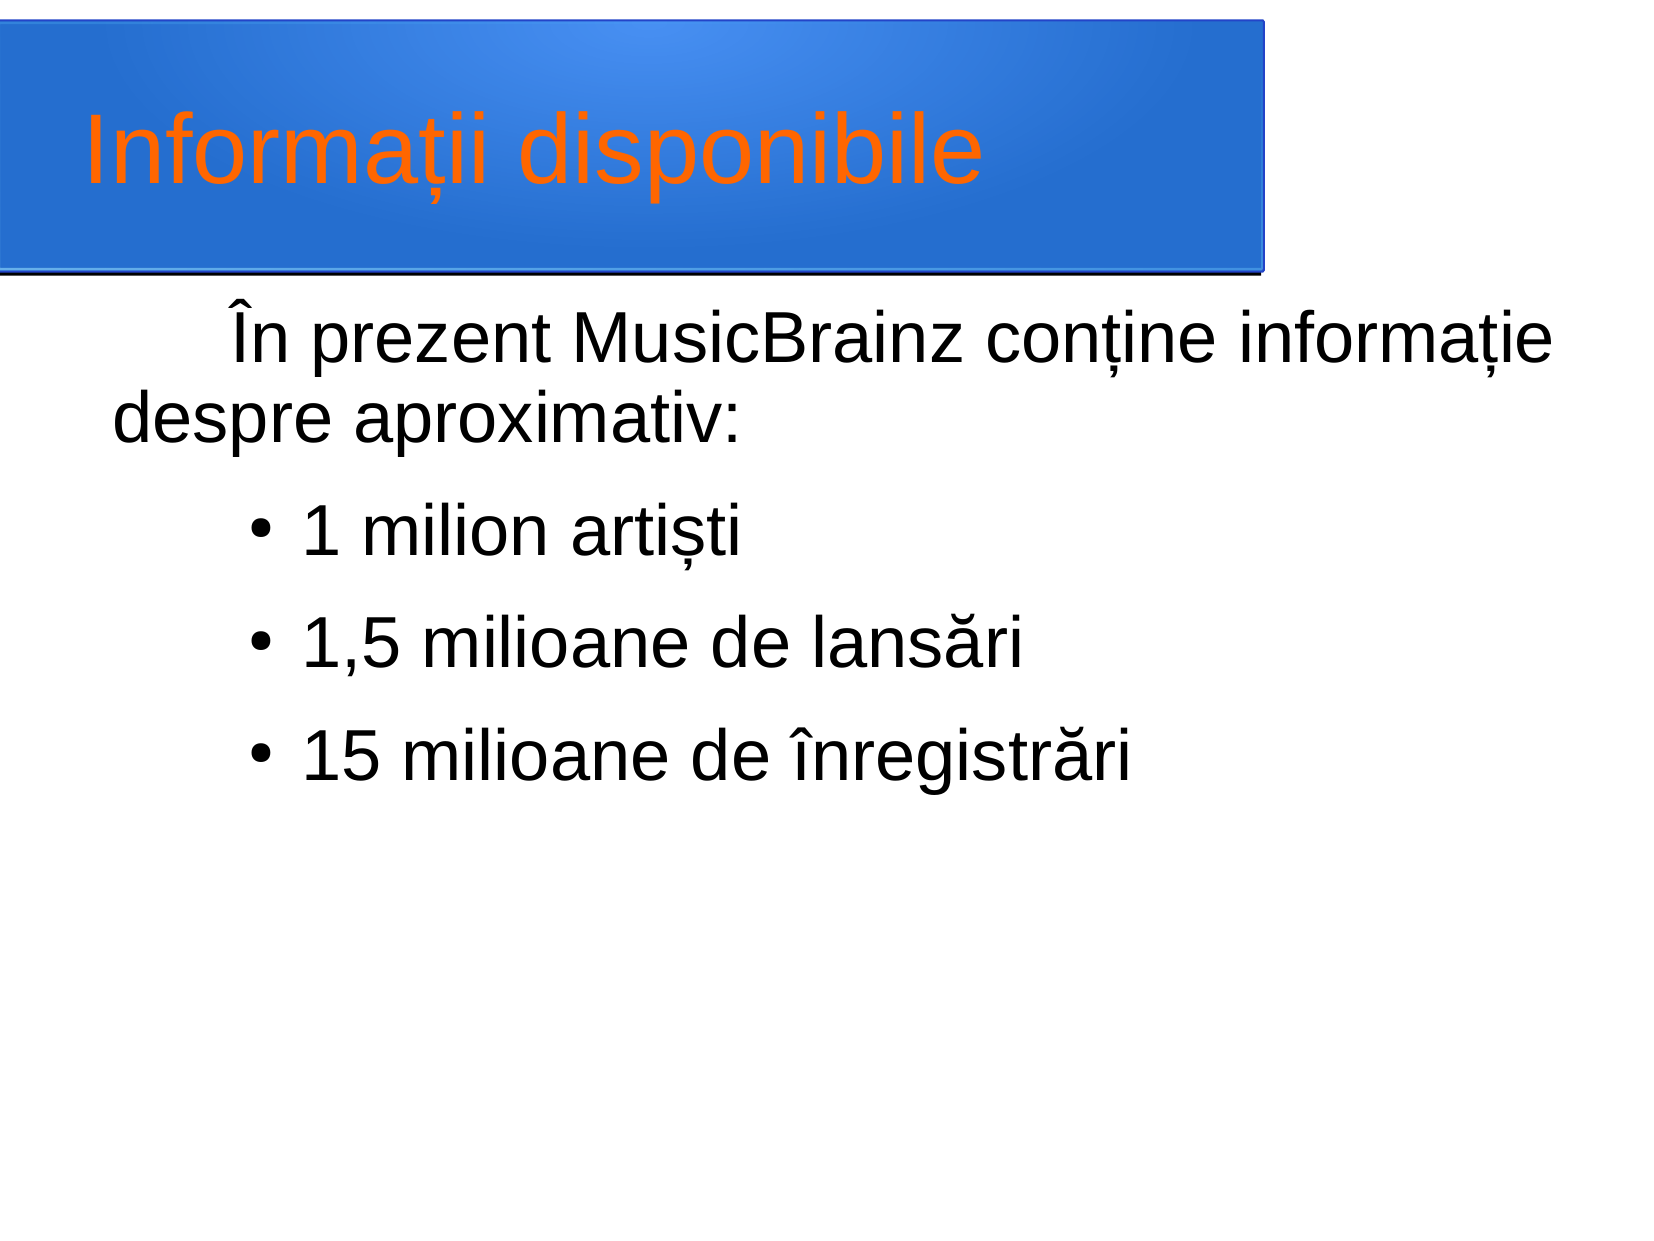

# Informații disponibile
În prezent MusicBrainz conține informație despre aproximativ:
1 milion artiști
1,5 milioane de lansări
15 milioane de înregistrări